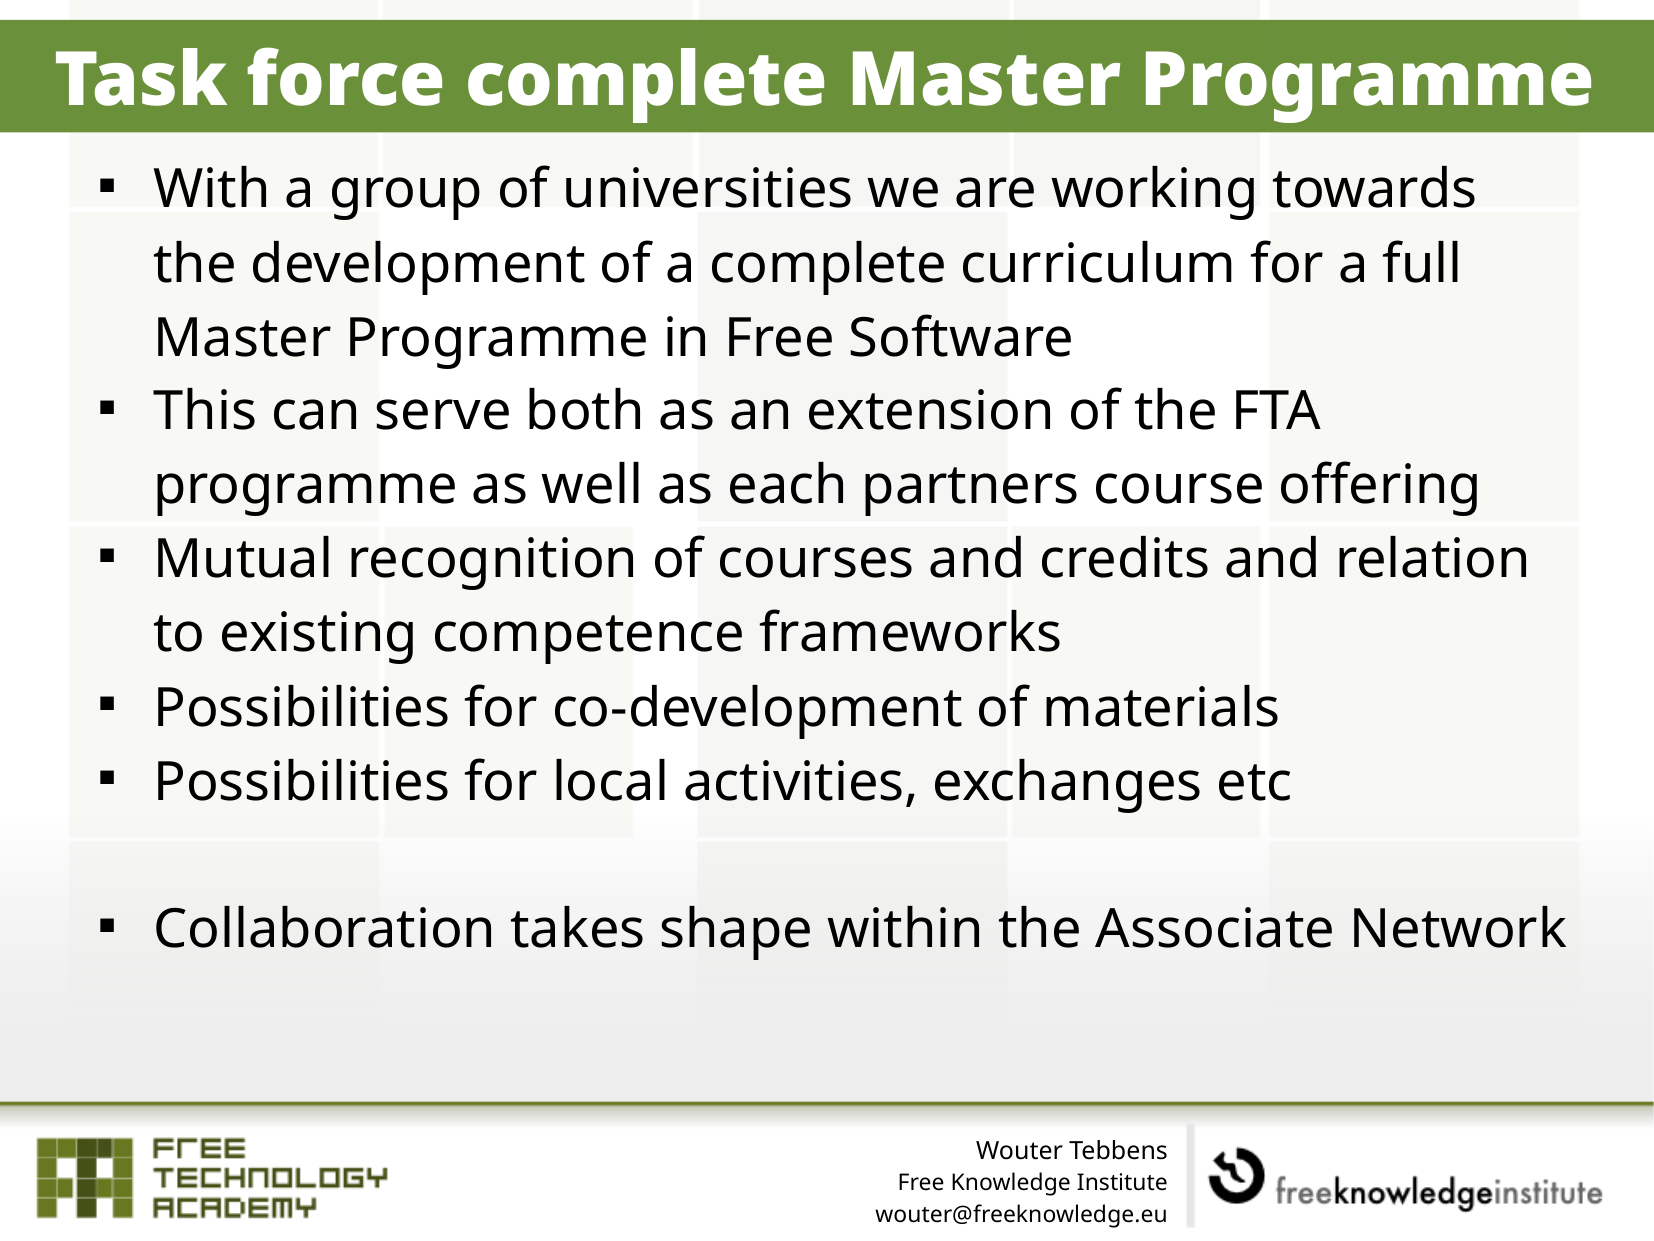

# Task force complete Master Programme
With a group of universities we are working towards the development of a complete curriculum for a full Master Programme in Free Software
This can serve both as an extension of the FTA programme as well as each partners course offering
Mutual recognition of courses and credits and relation to existing competence frameworks
Possibilities for co-development of materials
Possibilities for local activities, exchanges etc
Collaboration takes shape within the Associate Network